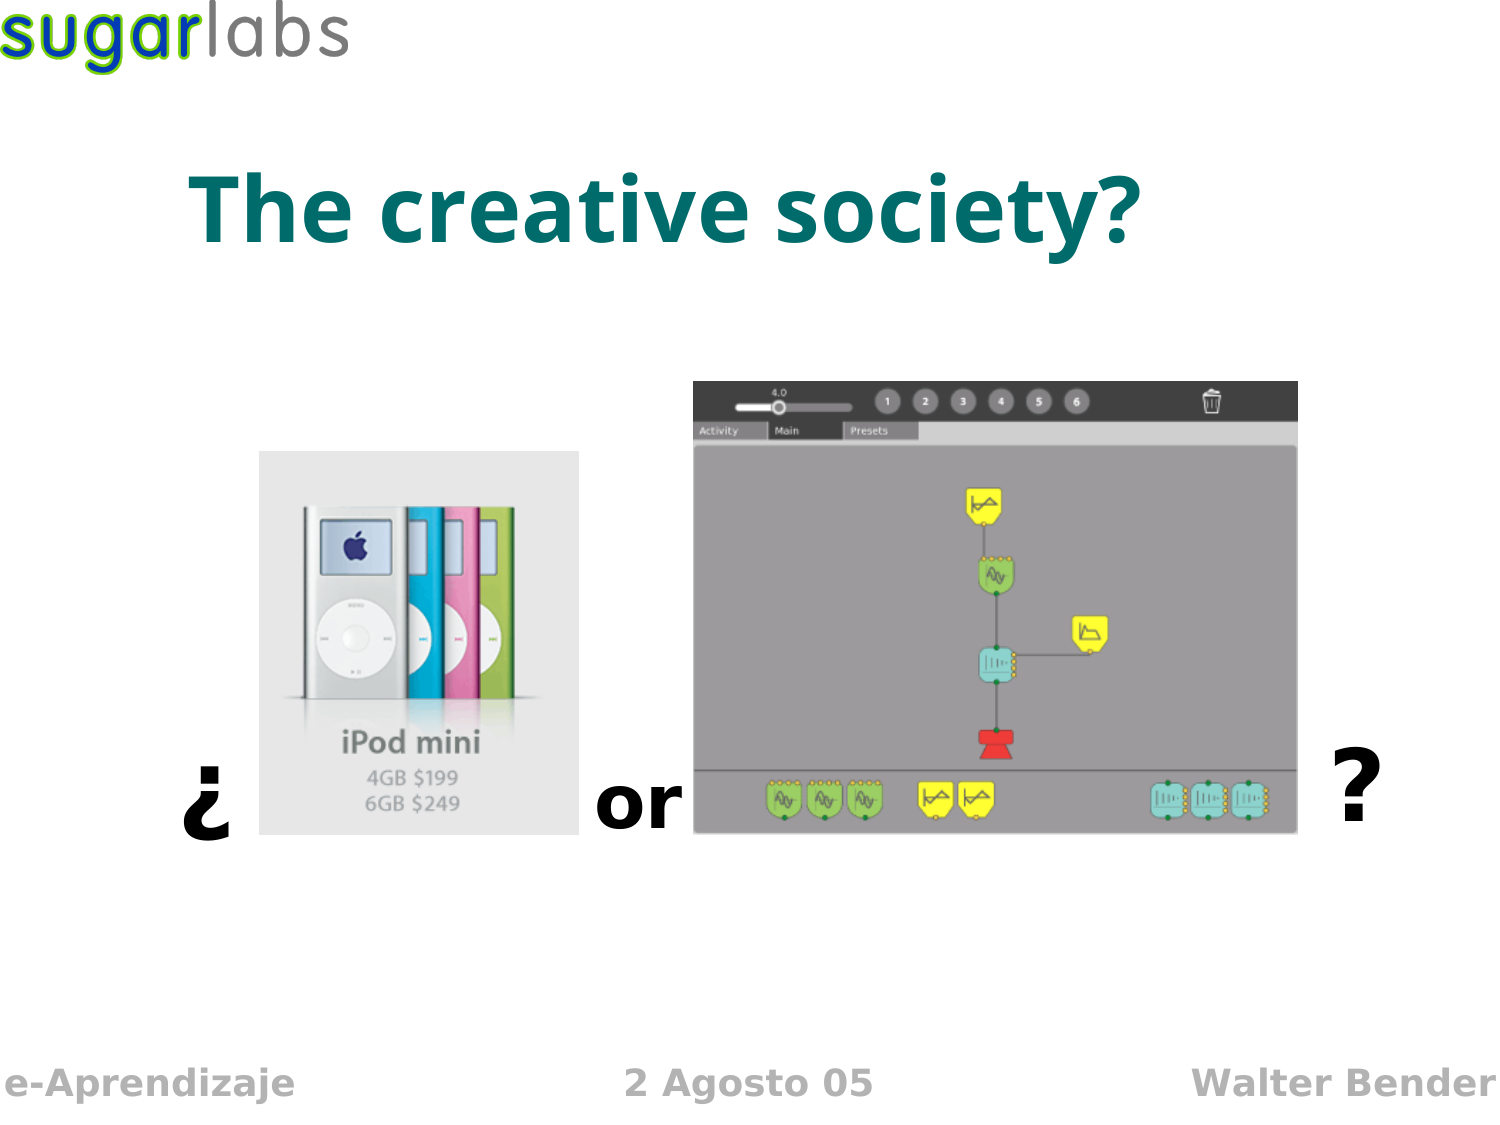

# The creative society?
¿
?
or
e-Aprendizaje	 	 	 2 Agosto 05			Walter Bender